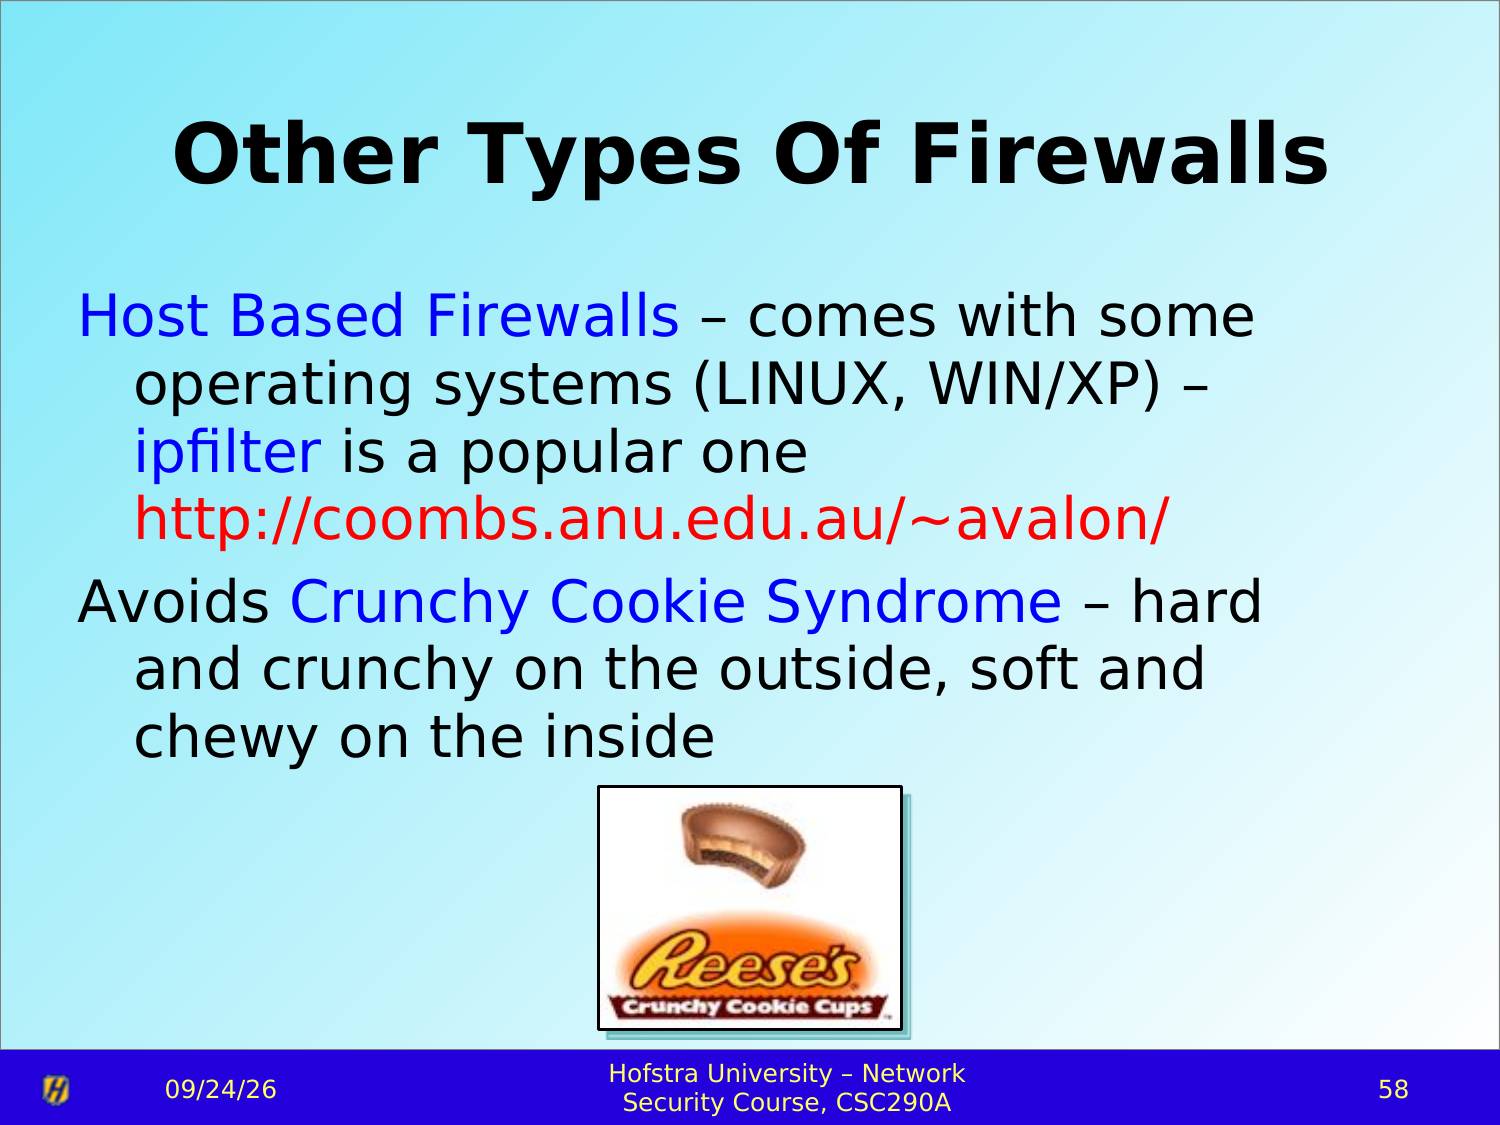

# Other Types Of Firewalls
Host Based Firewalls – comes with some operating systems (LINUX, WIN/XP) – ipfilter is a popular one
http://coombs.anu.edu.au/~avalon/
Avoids Crunchy Cookie Syndrome – hard and crunchy on the outside, soft and chewy on the inside
58